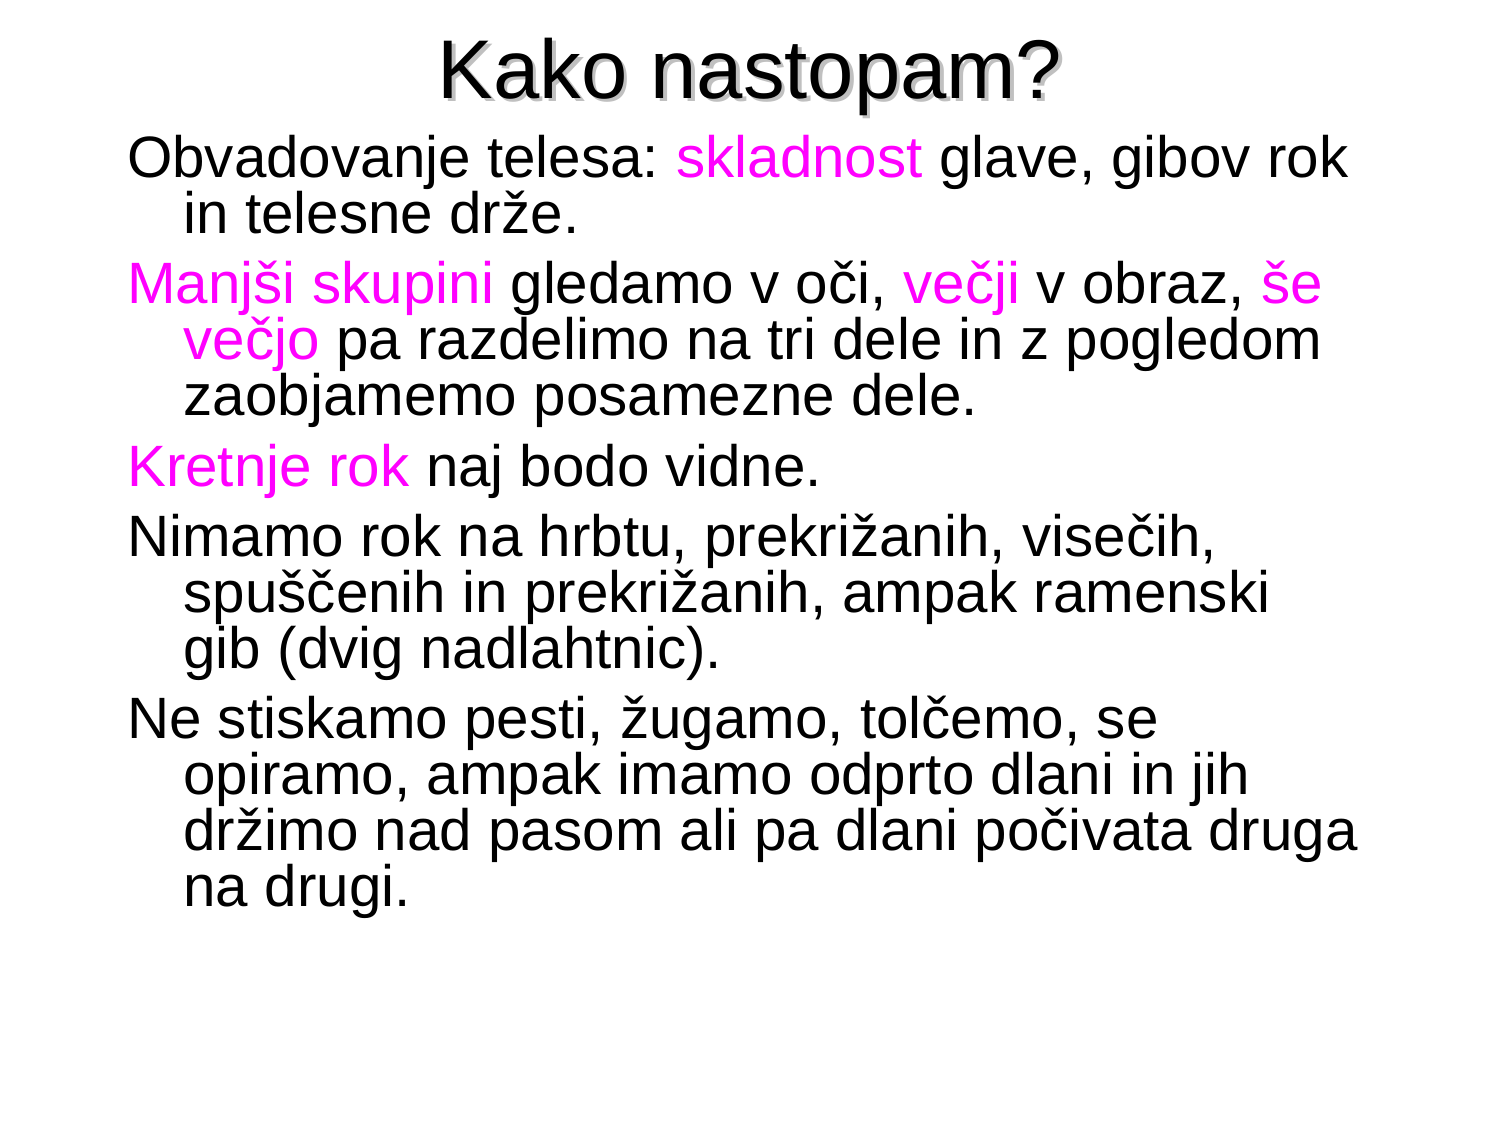

# Kako nastopam?
Obvadovanje telesa: skladnost glave, gibov rok in telesne drže.
Manjši skupini gledamo v oči, večji v obraz, še večjo pa razdelimo na tri dele in z pogledom zaobjamemo posamezne dele.
Kretnje rok naj bodo vidne.
Nimamo rok na hrbtu, prekrižanih, visečih, spuščenih in prekrižanih, ampak ramenski gib (dvig nadlahtnic).
Ne stiskamo pesti, žugamo, tolčemo, se opiramo, ampak imamo odprto dlani in jih držimo nad pasom ali pa dlani počivata druga na drugi.